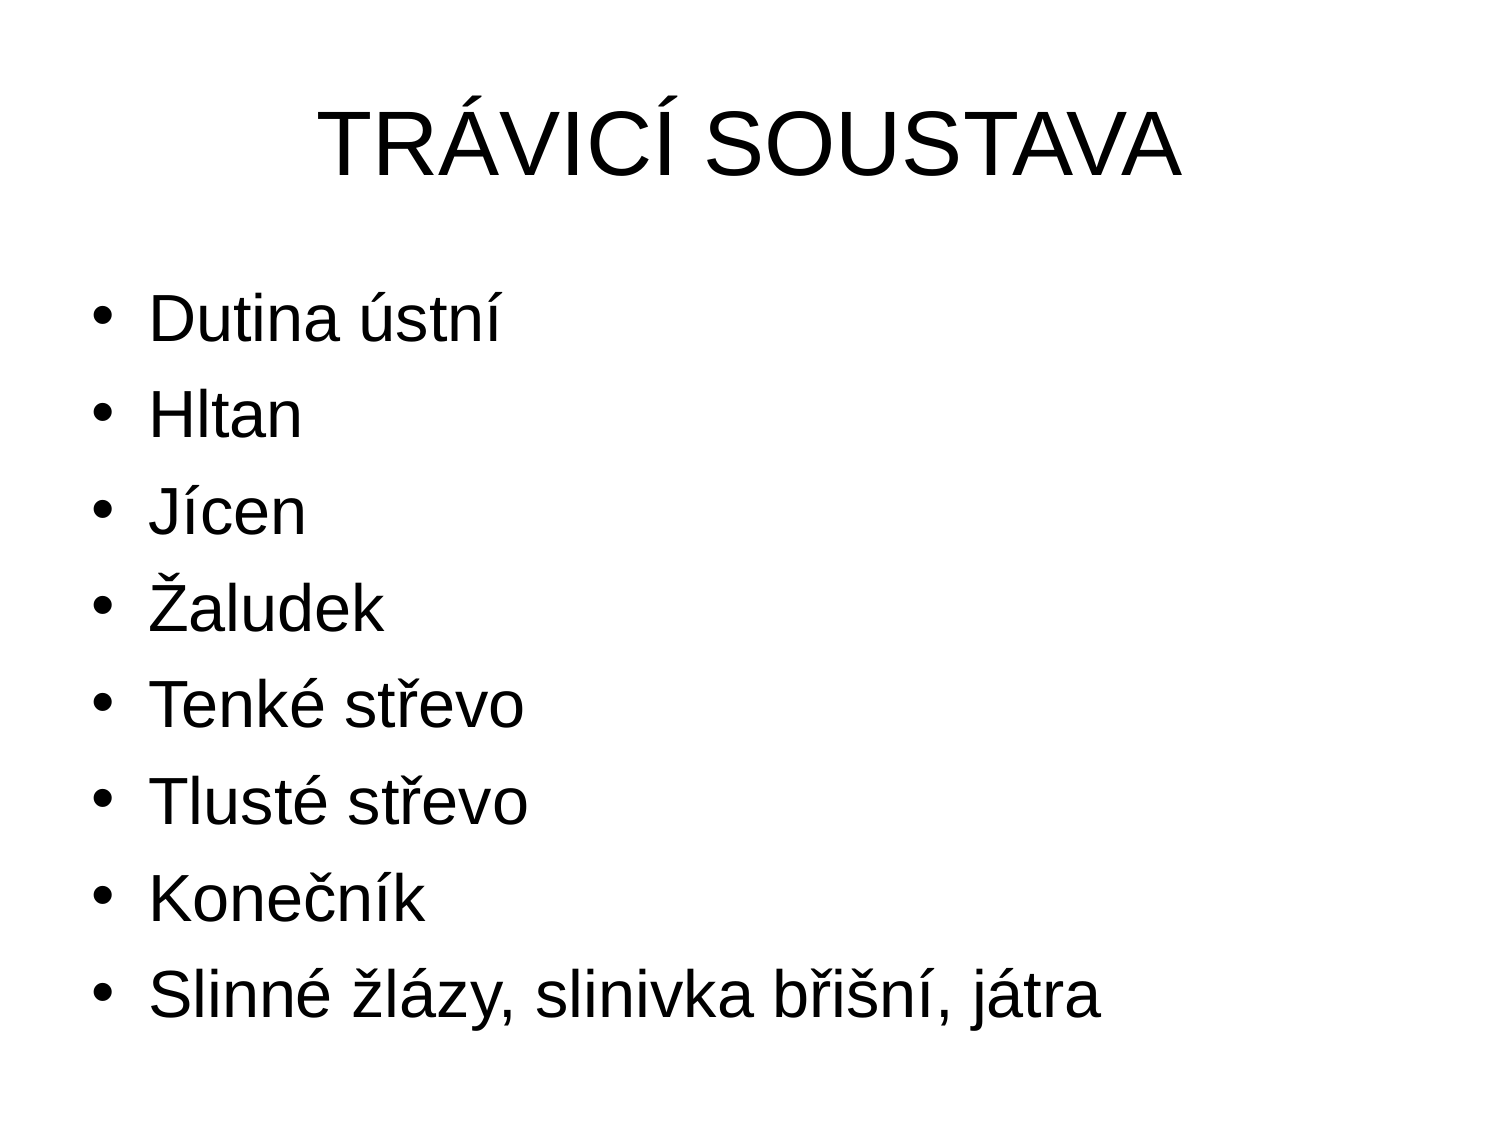

# TRÁVICÍ SOUSTAVA
Dutina ústní
Hltan
Jícen
Žaludek
Tenké střevo
Tlusté střevo
Konečník
Slinné žlázy, slinivka břišní, játra